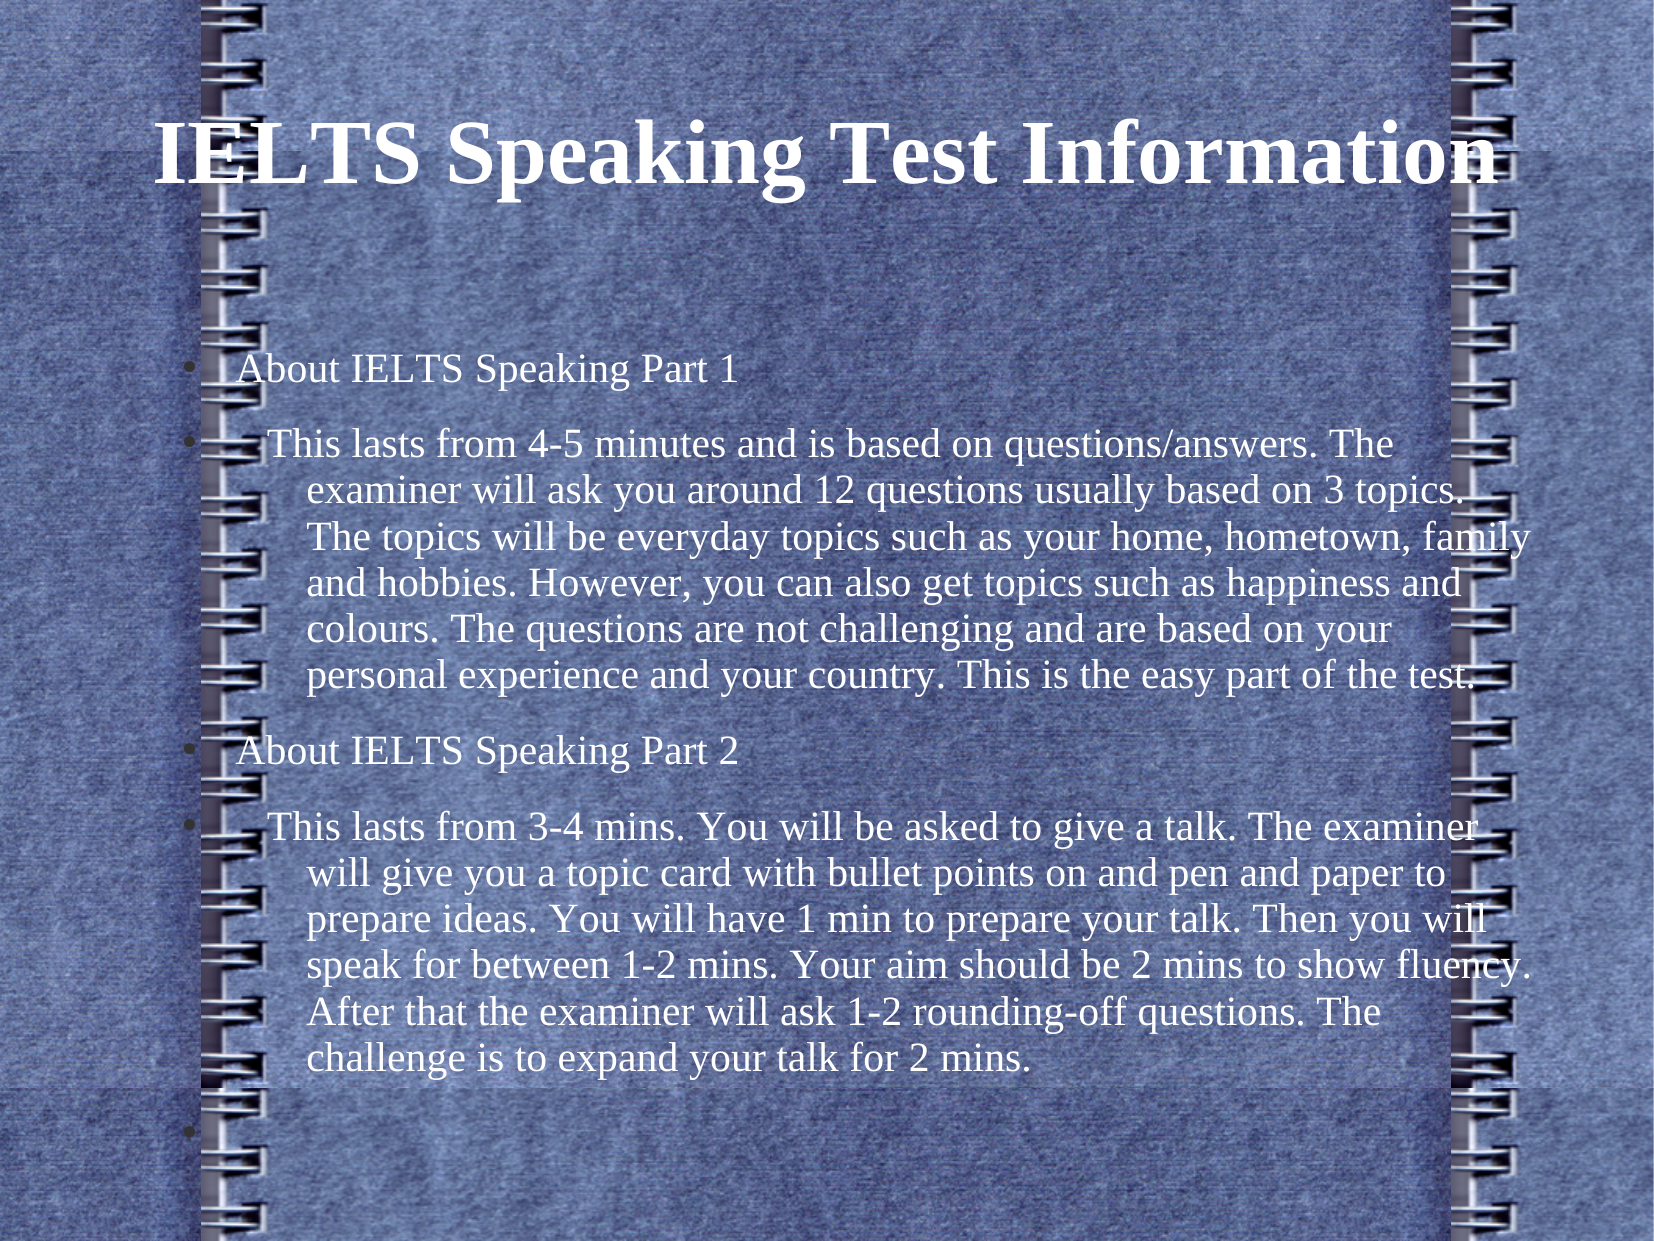

# IELTS Speaking Test Information
About IELTS Speaking Part 1
 This lasts from 4-5 minutes and is based on questions/answers. The examiner will ask you around 12 questions usually based on 3 topics. The topics will be everyday topics such as your home, hometown, family and hobbies. However, you can also get topics such as happiness and colours. The questions are not challenging and are based on your personal experience and your country. This is the easy part of the test.
About IELTS Speaking Part 2
 This lasts from 3-4 mins. You will be asked to give a talk. The examiner will give you a topic card with bullet points on and pen and paper to prepare ideas. You will have 1 min to prepare your talk. Then you will speak for between 1-2 mins. Your aim should be 2 mins to show fluency. After that the examiner will ask 1-2 rounding-off questions. The challenge is to expand your talk for 2 mins.